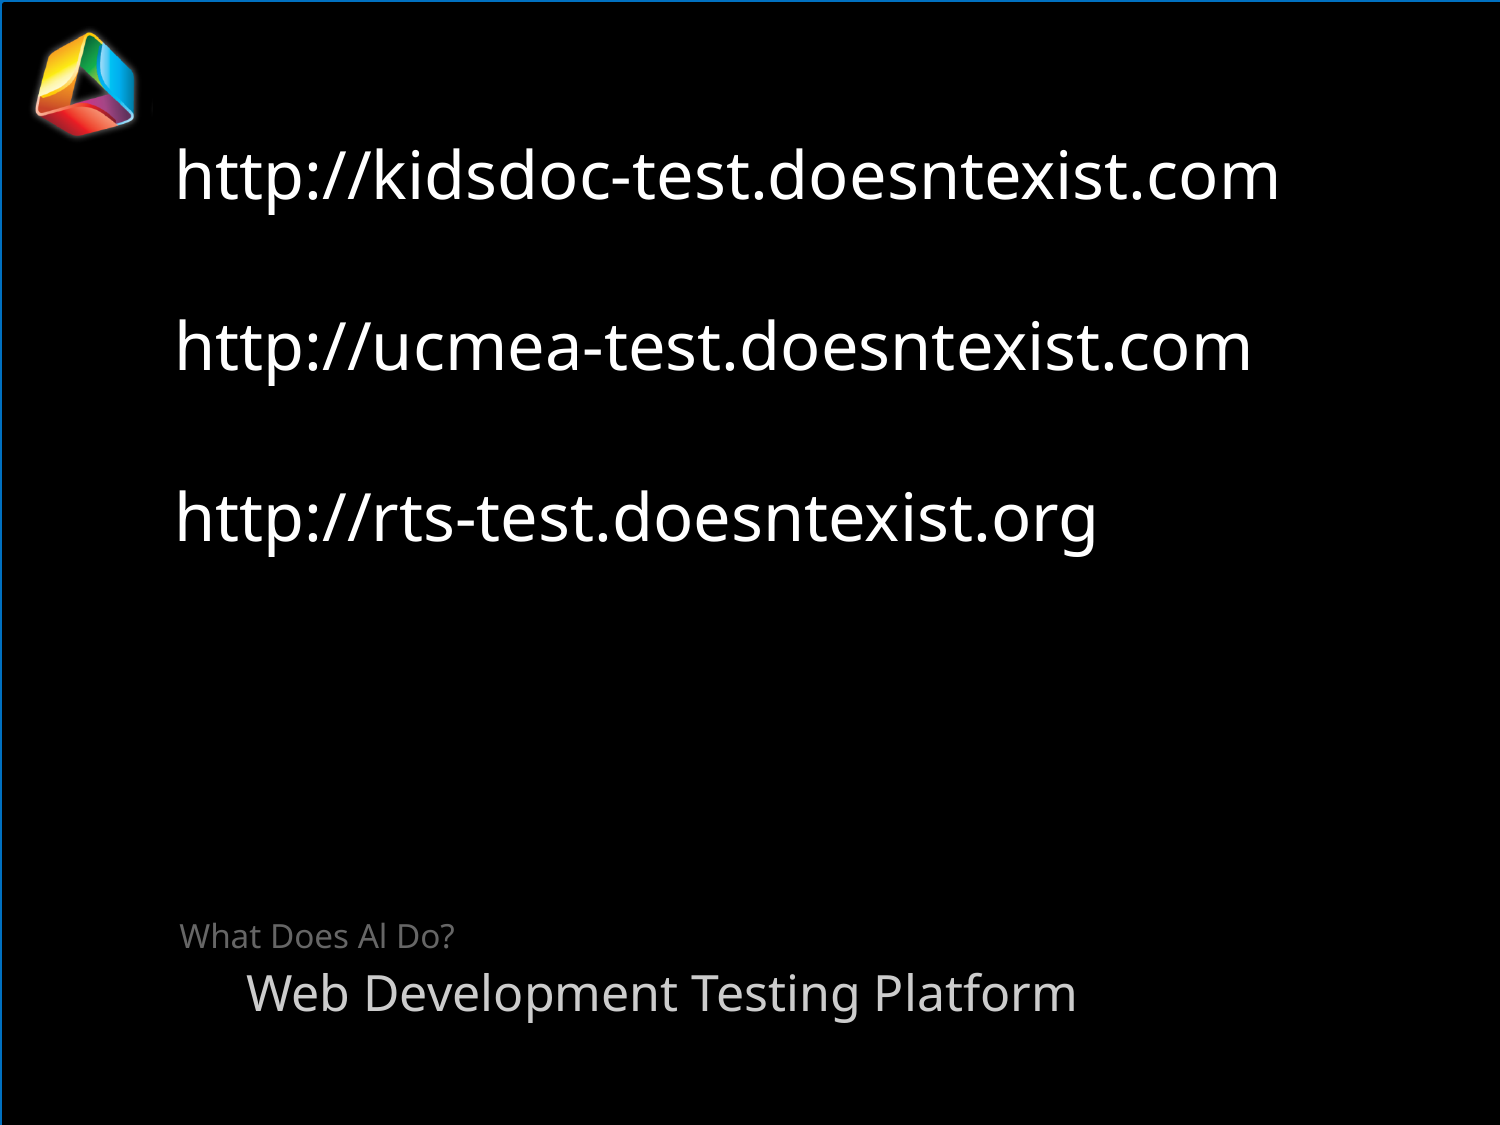

http://kidsdoc-test.doesntexist.com
http://ucmea-test.doesntexist.com
http://rts-test.doesntexist.org
# Installation
 What Does Al Do?
	Web Development Testing Platform